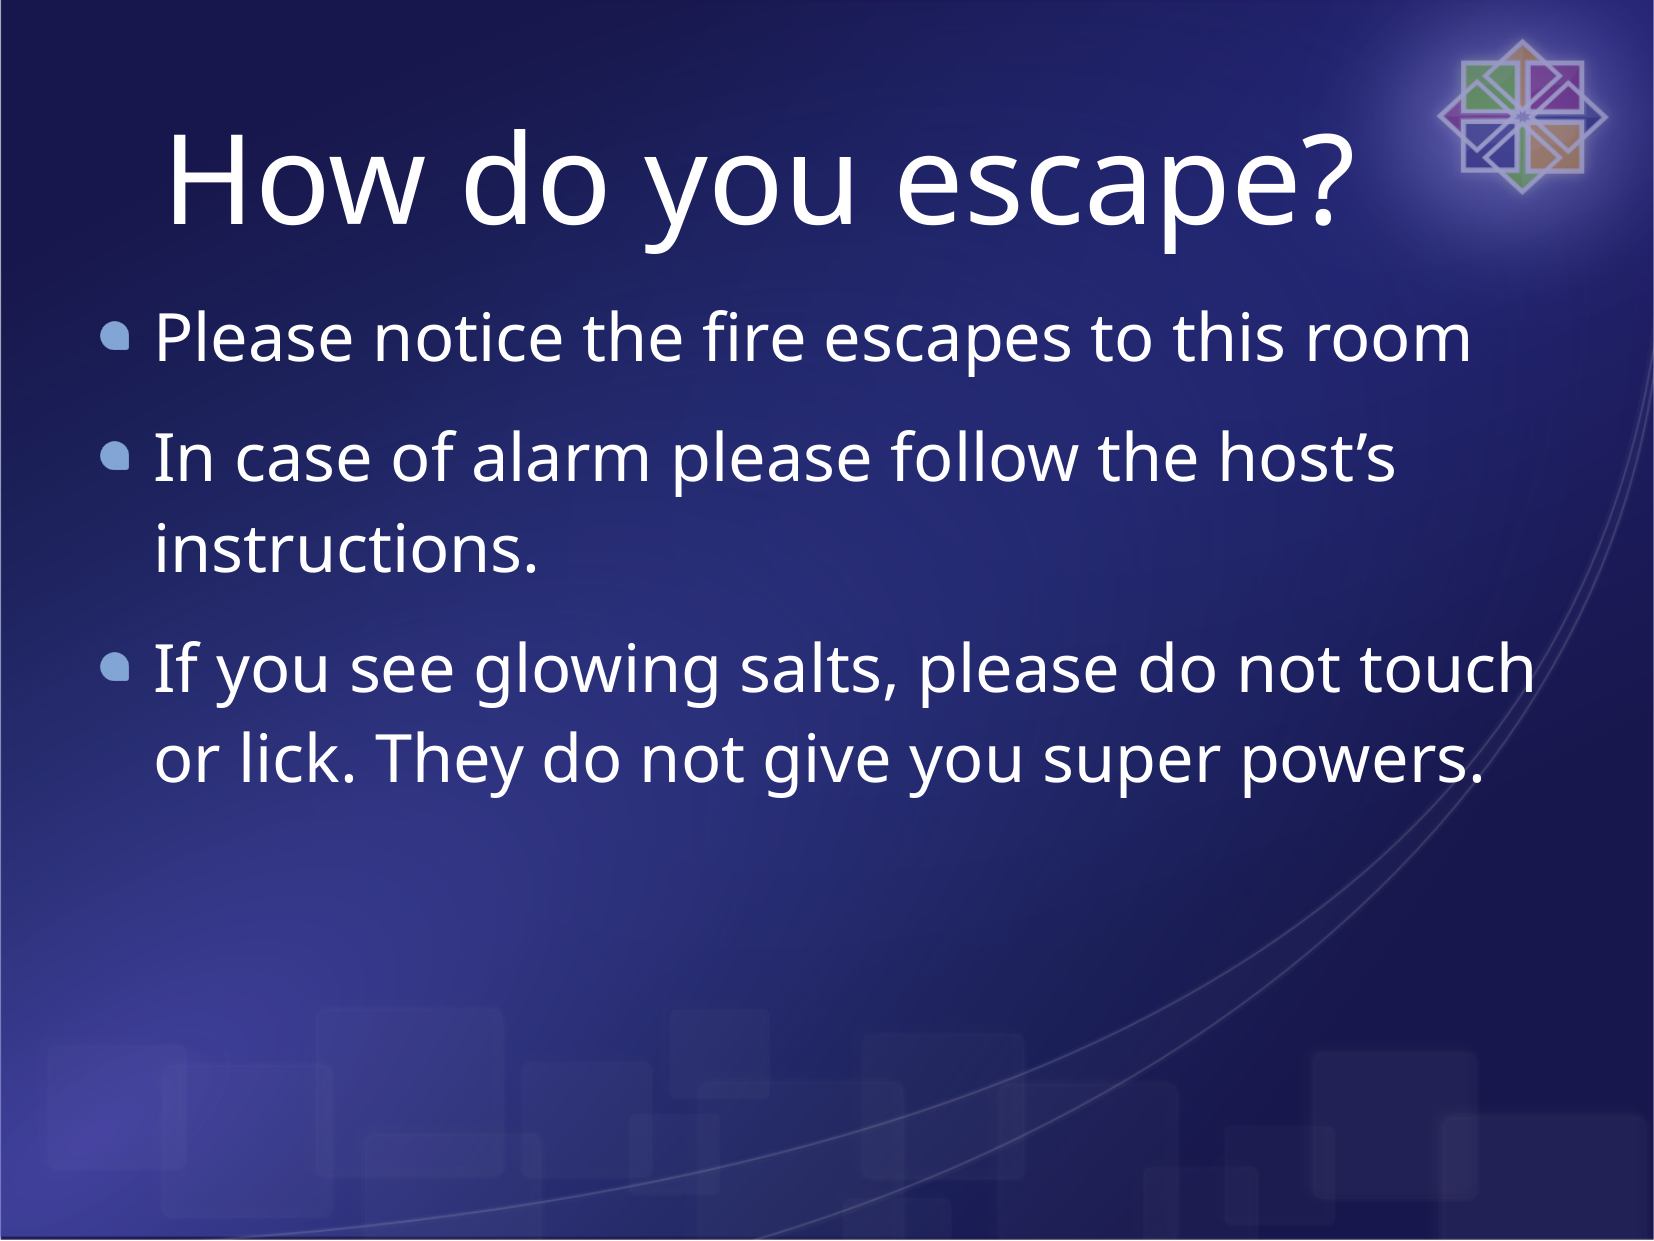

How do you escape?
# Please notice the fire escapes to this room
In case of alarm please follow the host’s instructions.
If you see glowing salts, please do not touch or lick. They do not give you super powers.